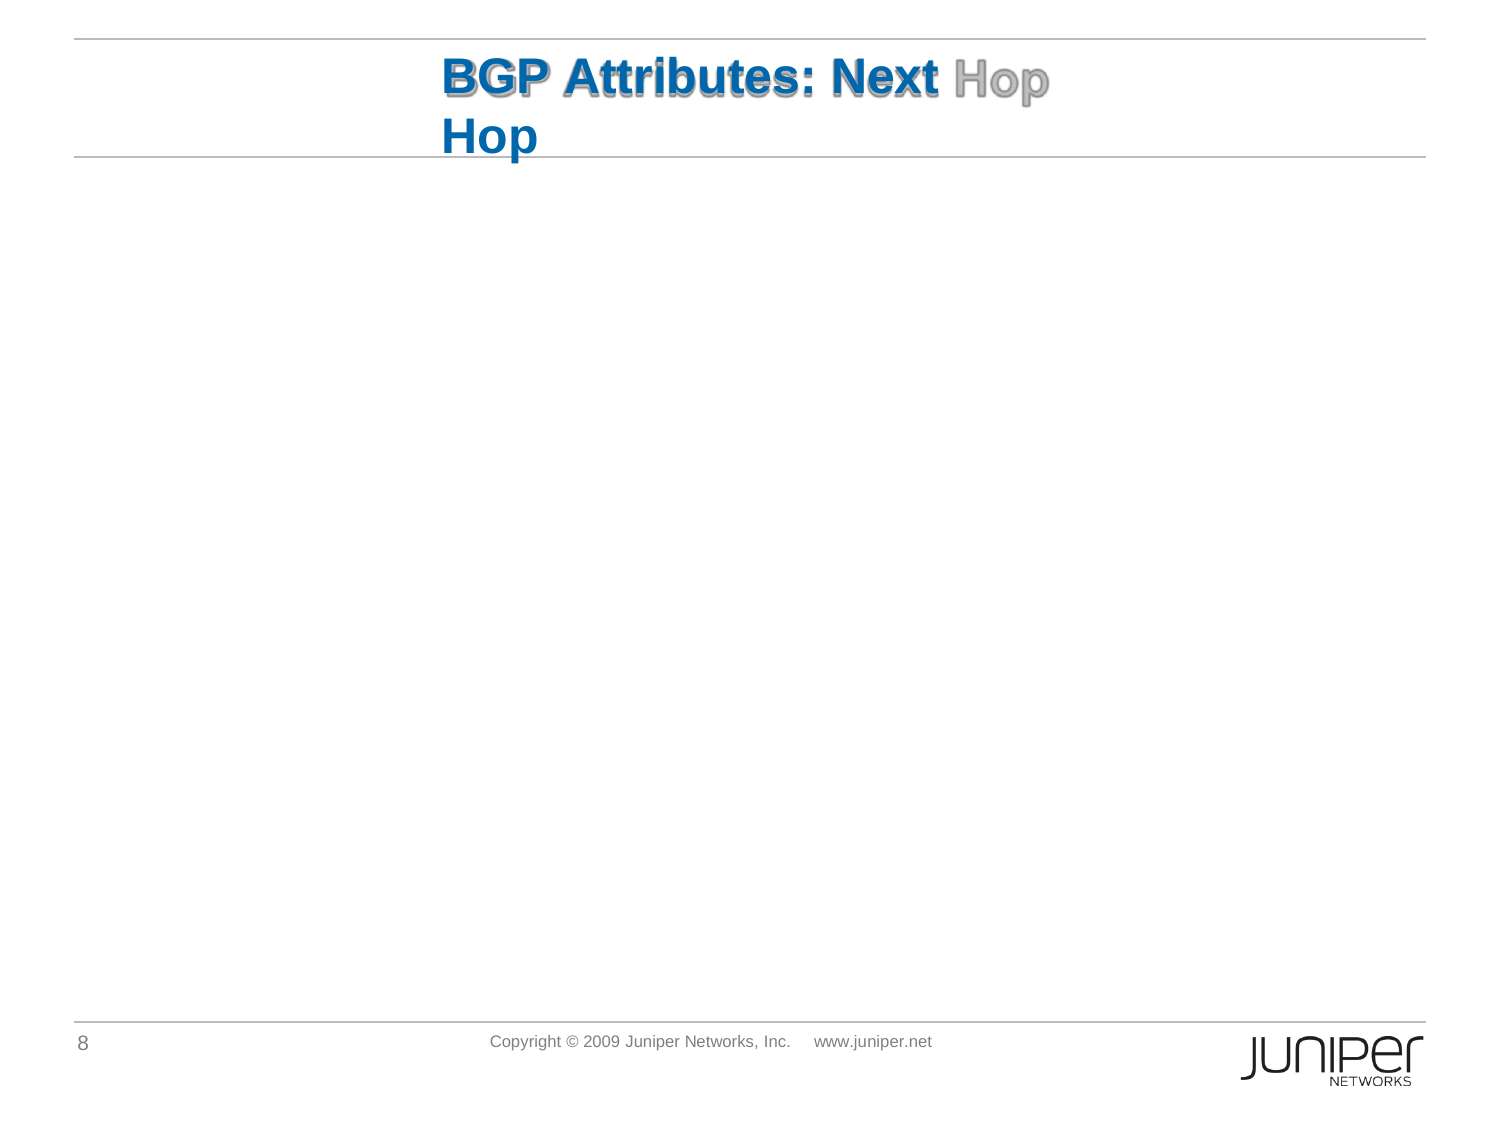

BGP Attributes: Next Hop
# An ip address of a BGP peer
BGP next hop must be reachable by router prior to placing an advertised route into RIB-local
Next hop might require recursive lookup and the services of an IGP
Value is changed by default only across EBGP links
Value is not changed by default across IBGP links
Value can be changed by a policy
Attribute is always present and is transmitted across all BGP links
Copyright © 2009 Juniper Networks, Inc.	www.juniper.net